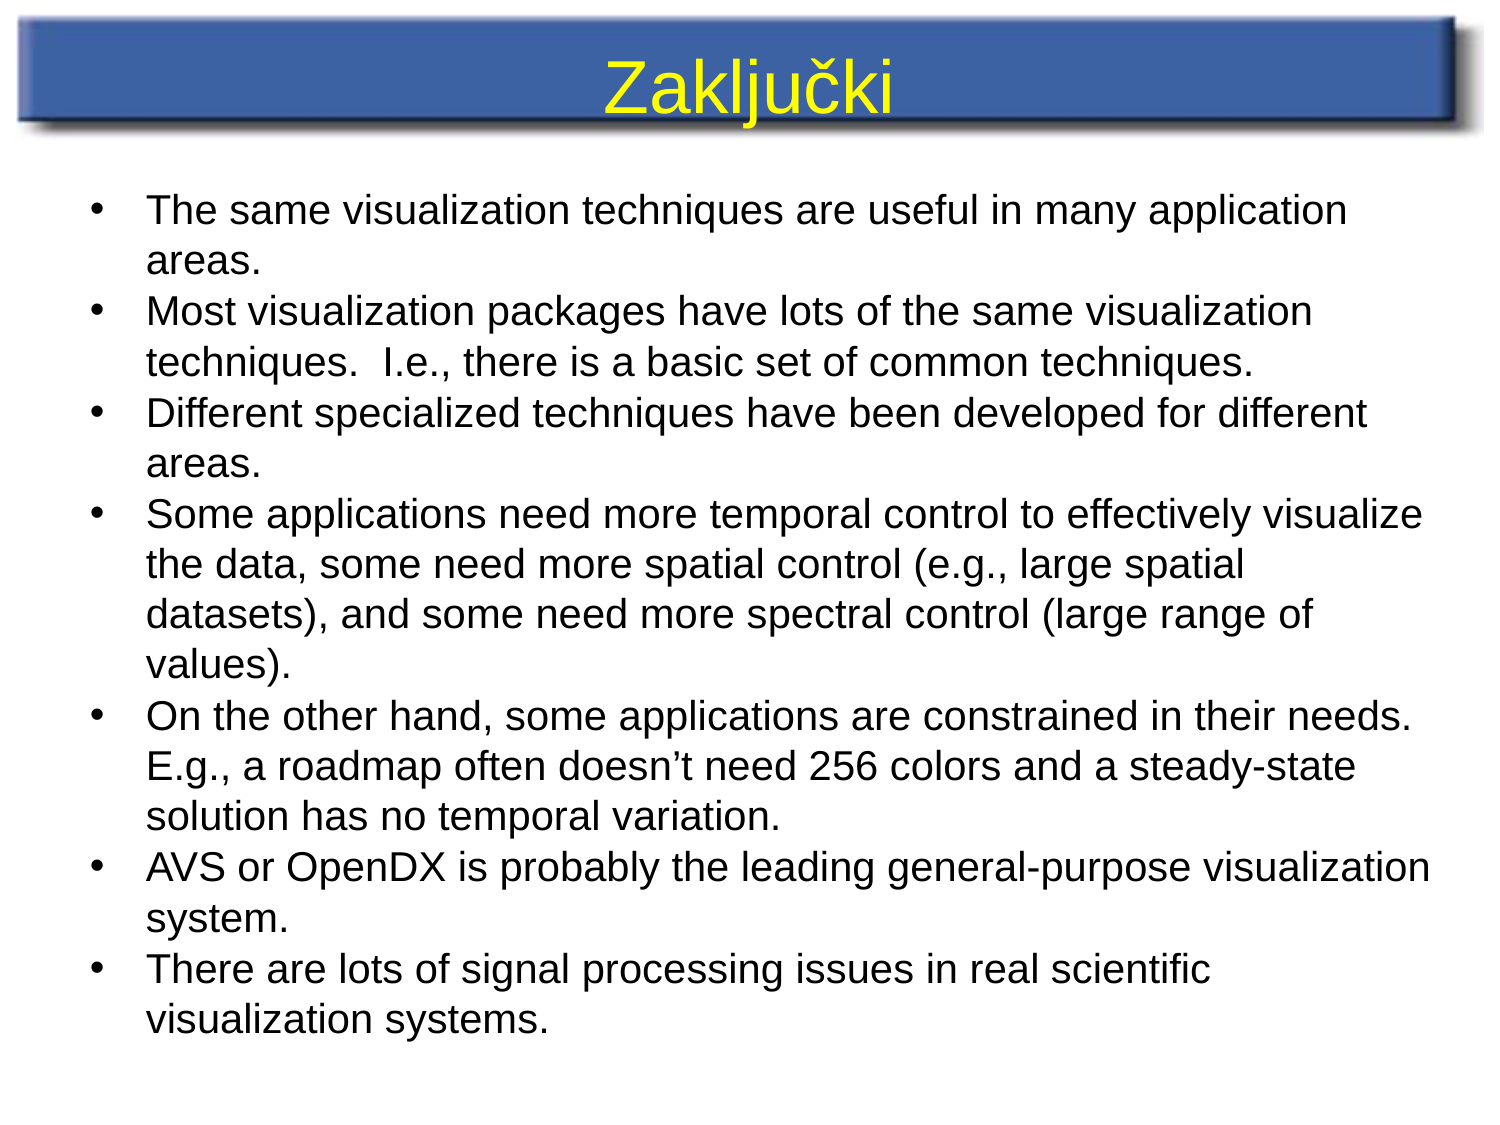

# Zaključki
The same visualization techniques are useful in many application areas.
Most visualization packages have lots of the same visualization techniques. I.e., there is a basic set of common techniques.
Different specialized techniques have been developed for different areas.
Some applications need more temporal control to effectively visualize the data, some need more spatial control (e.g., large spatial datasets), and some need more spectral control (large range of values).
On the other hand, some applications are constrained in their needs. E.g., a roadmap often doesn’t need 256 colors and a steady-state solution has no temporal variation.
AVS or OpenDX is probably the leading general-purpose visualization system.
There are lots of signal processing issues in real scientific visualization systems.